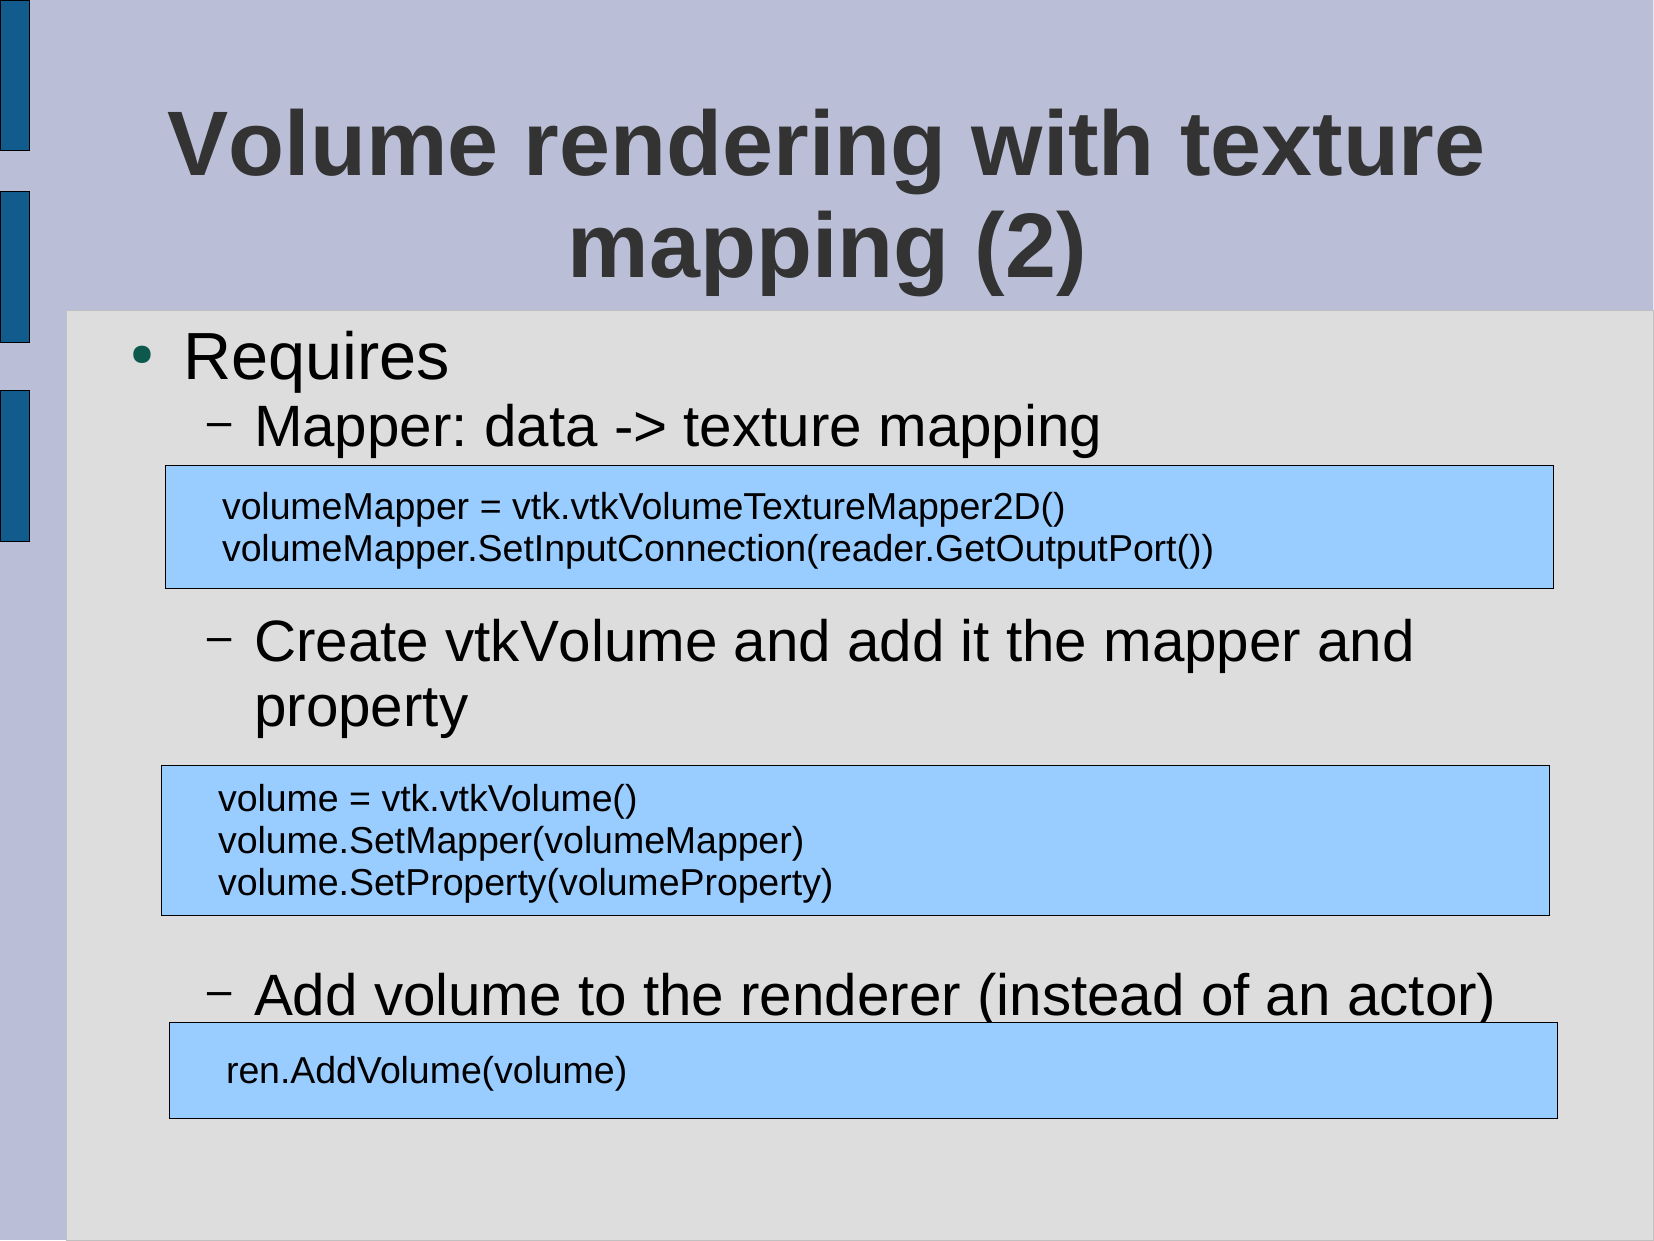

# Volume rendering with texture mapping (2)
Requires
Mapper: data -> texture mapping
Create vtkVolume and add it the mapper and property
Add volume to the renderer (instead of an actor)
volumeMapper = vtk.vtkVolumeTextureMapper2D()
volumeMapper.SetInputConnection(reader.GetOutputPort())
volume = vtk.vtkVolume()
volume.SetMapper(volumeMapper)
volume.SetProperty(volumeProperty)
ren.AddVolume(volume)